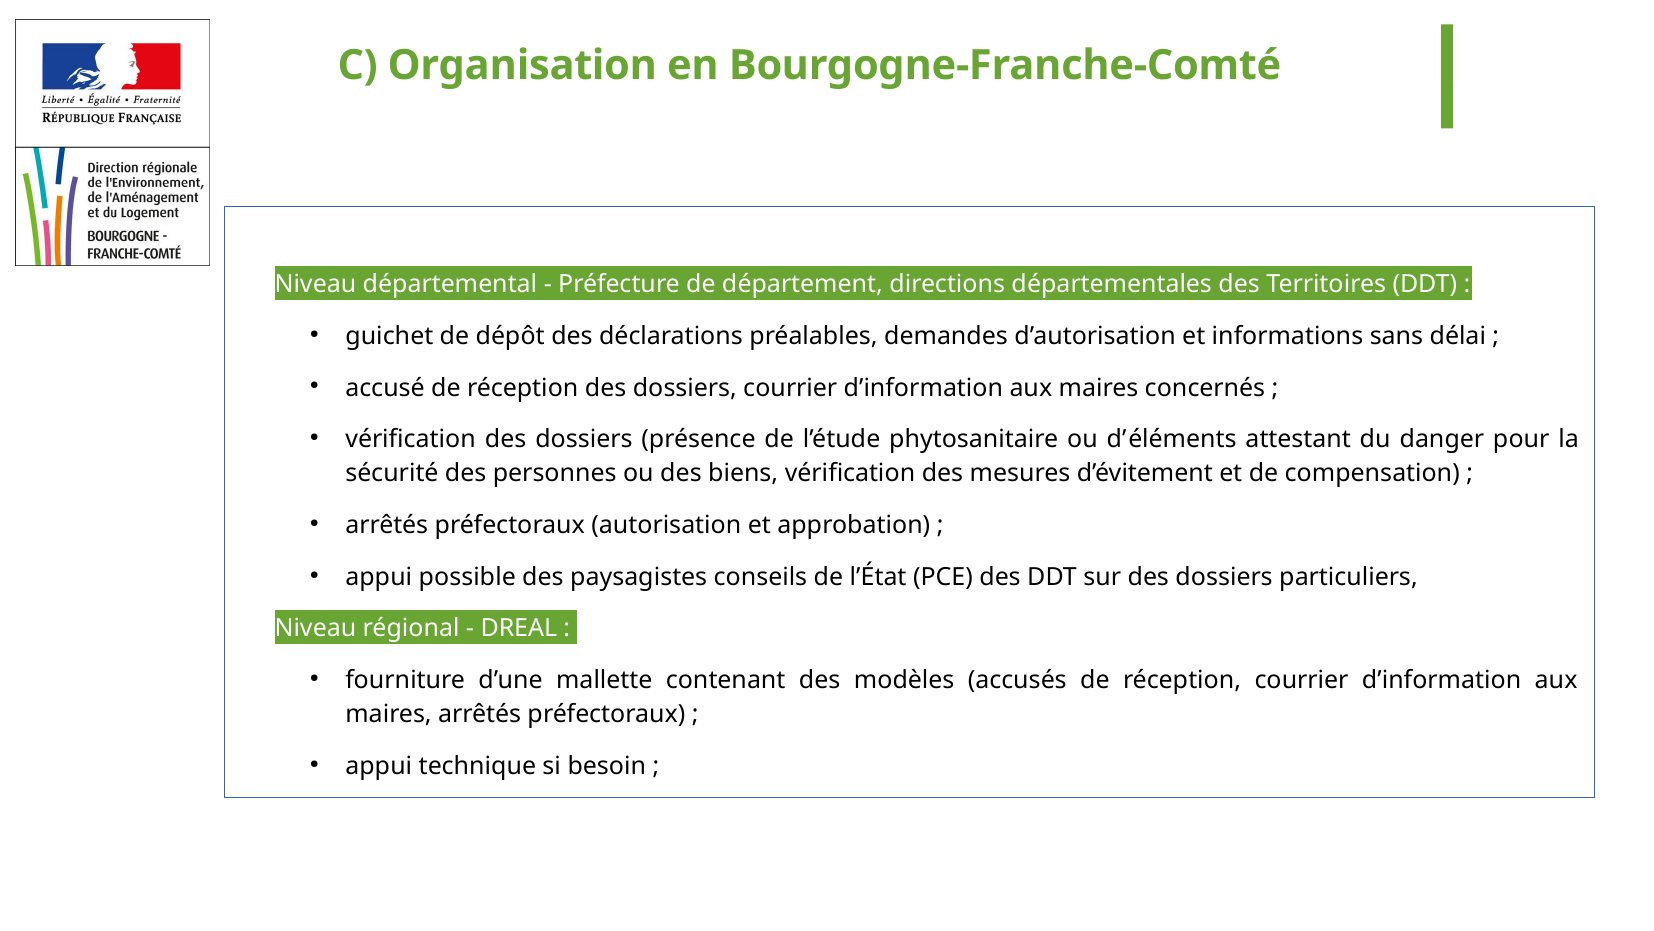

C) Organisation en Bourgogne-Franche-Comté
Niveau départemental - Préfecture de département, directions départementales des Territoires (DDT) :
guichet de dépôt des déclarations préalables, demandes d’autorisation et informations sans délai ;
accusé de réception des dossiers, courrier d’information aux maires concernés ;
vérification des dossiers (présence de l’étude phytosanitaire ou d’éléments attestant du danger pour la sécurité des personnes ou des biens, vérification des mesures d’évitement et de compensation) ;
arrêtés préfectoraux (autorisation et approbation) ;
appui possible des paysagistes conseils de l’État (PCE) des DDT sur des dossiers particuliers,
Niveau régional - DREAL :
fourniture d’une mallette contenant des modèles (accusés de réception, courrier d’information aux maires, arrêtés préfectoraux) ;
appui technique si besoin ;